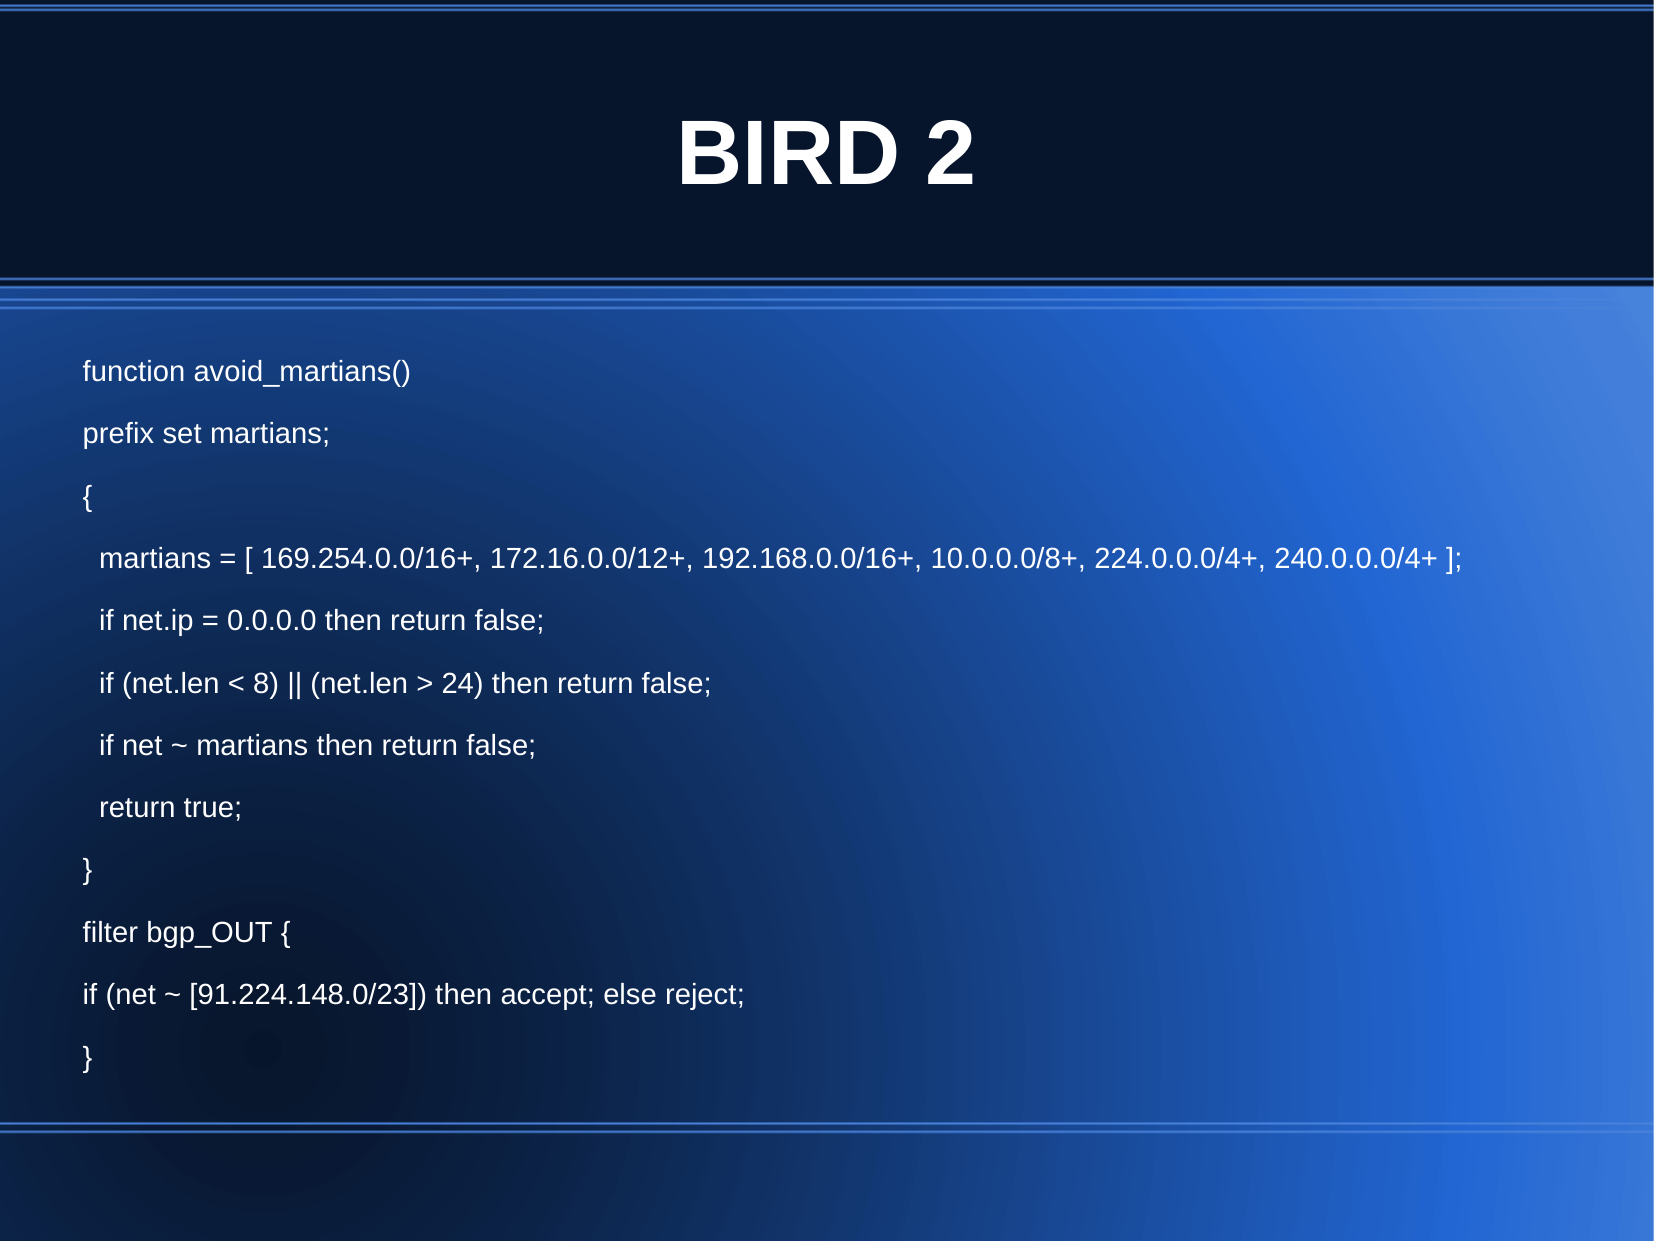

# BIRD 2
function avoid_martians()
prefix set martians;
{
 martians = [ 169.254.0.0/16+, 172.16.0.0/12+, 192.168.0.0/16+, 10.0.0.0/8+, 224.0.0.0/4+, 240.0.0.0/4+ ];
 if net.ip = 0.0.0.0 then return false;
 if (net.len < 8) || (net.len > 24) then return false;
 if net ~ martians then return false;
 return true;
}
filter bgp_OUT {
if (net ~ [91.224.148.0/23]) then accept; else reject;
}